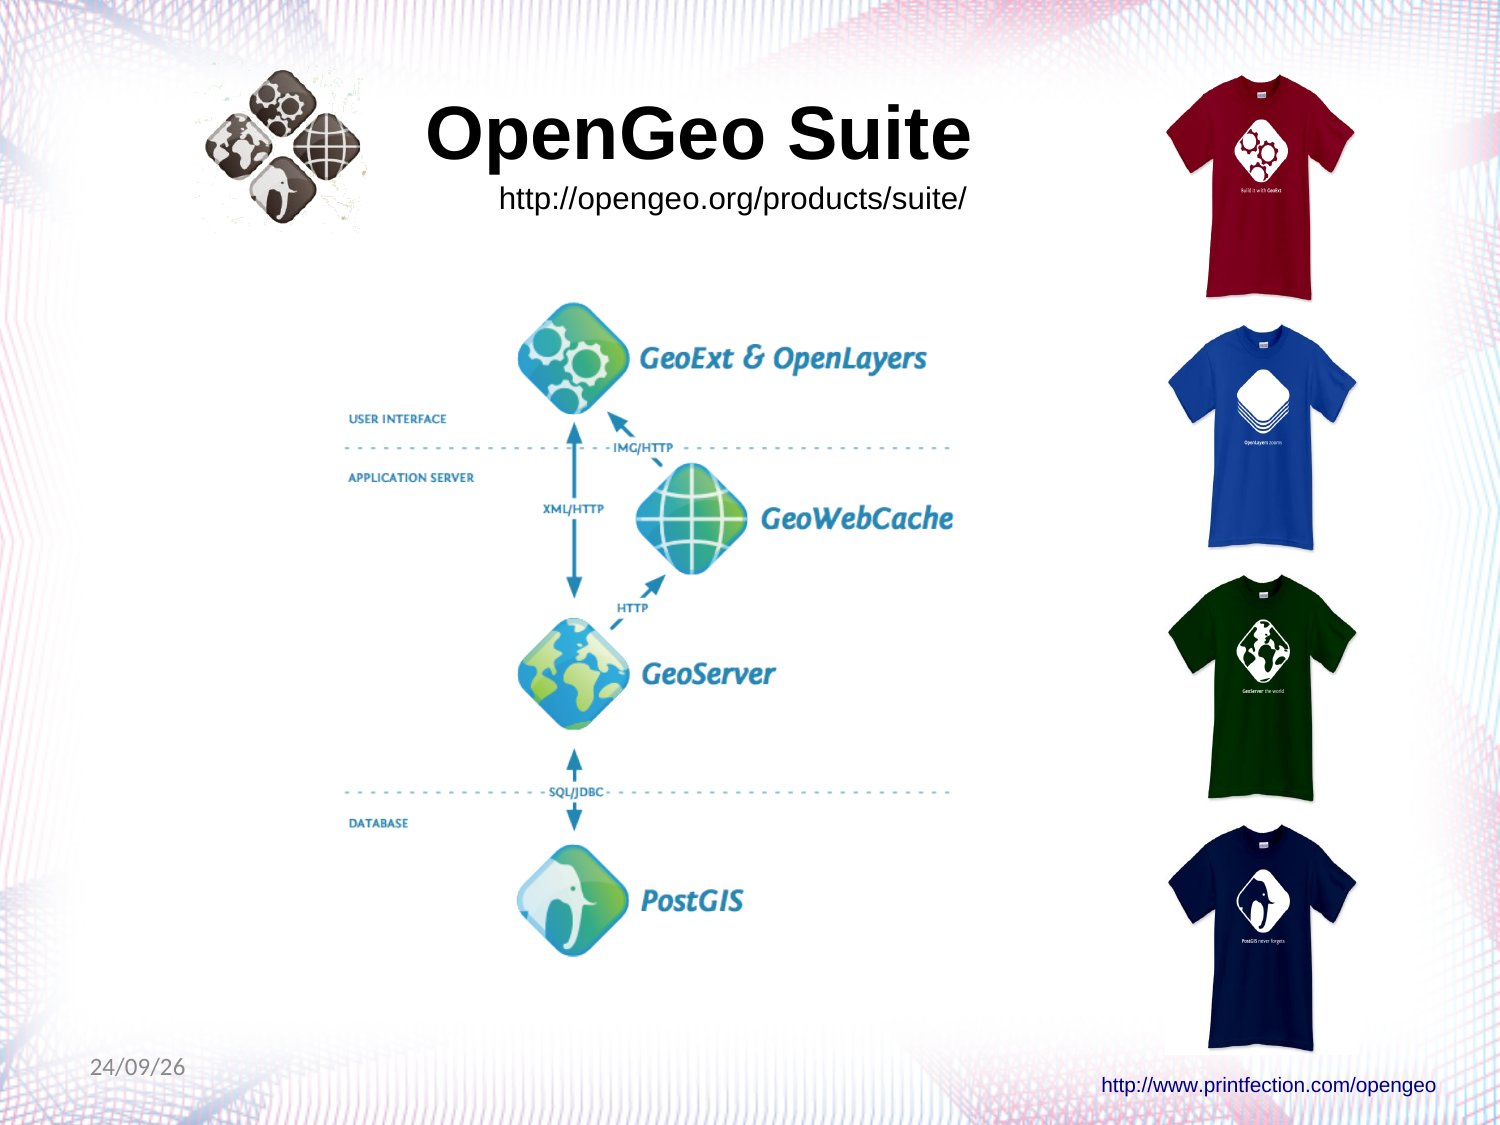

Han diseñado productos integrados sobre los que ofrecen soporte y servicios:
# OpenGeo Suite
http://opengeo.org/products/suite/
http://www.printfection.com/opengeo